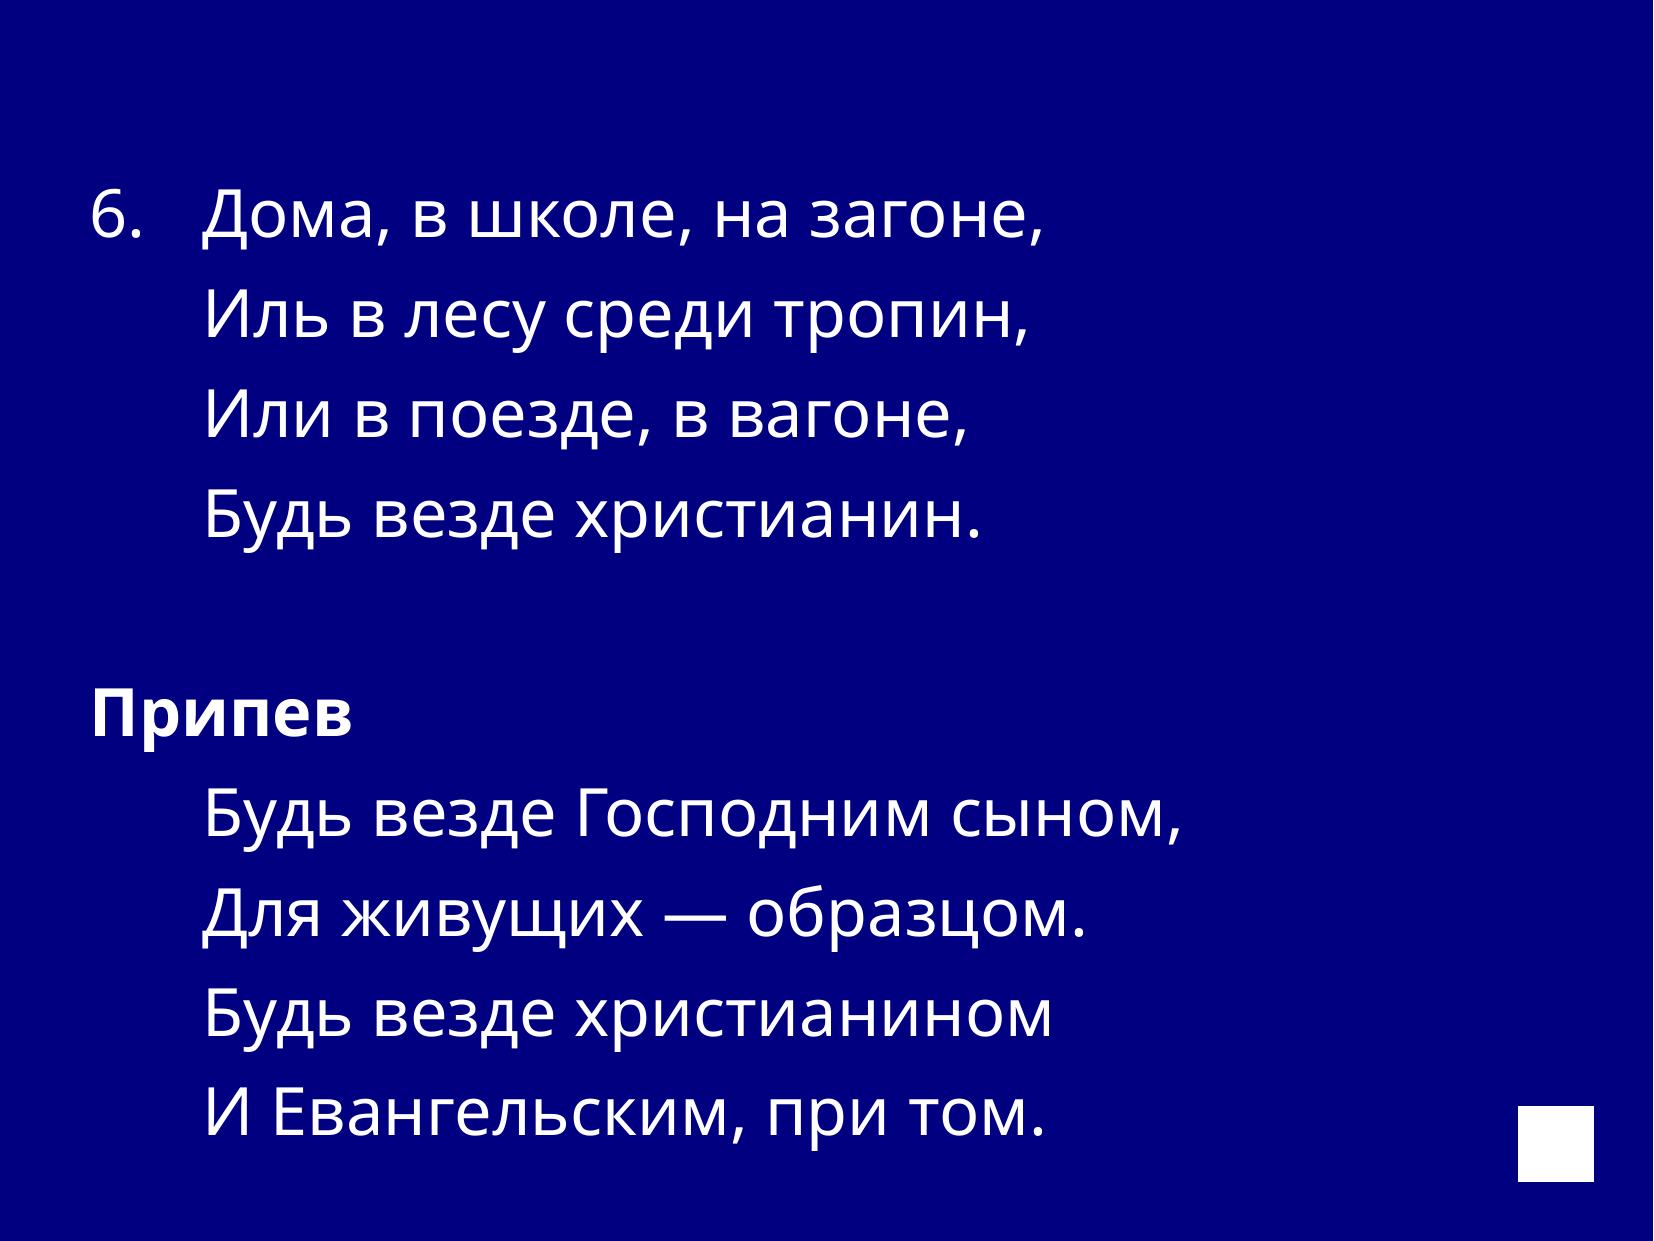

6.	Дома, в школе, на загоне,
	Иль в лесу среди тропин,
	Или в поезде, в вагоне,
	Будь везде христианин.
Припев
	Будь везде Господним сыном,
	Для живущих — образцом.
	Будь везде христианином
	И Евангельским, при том.